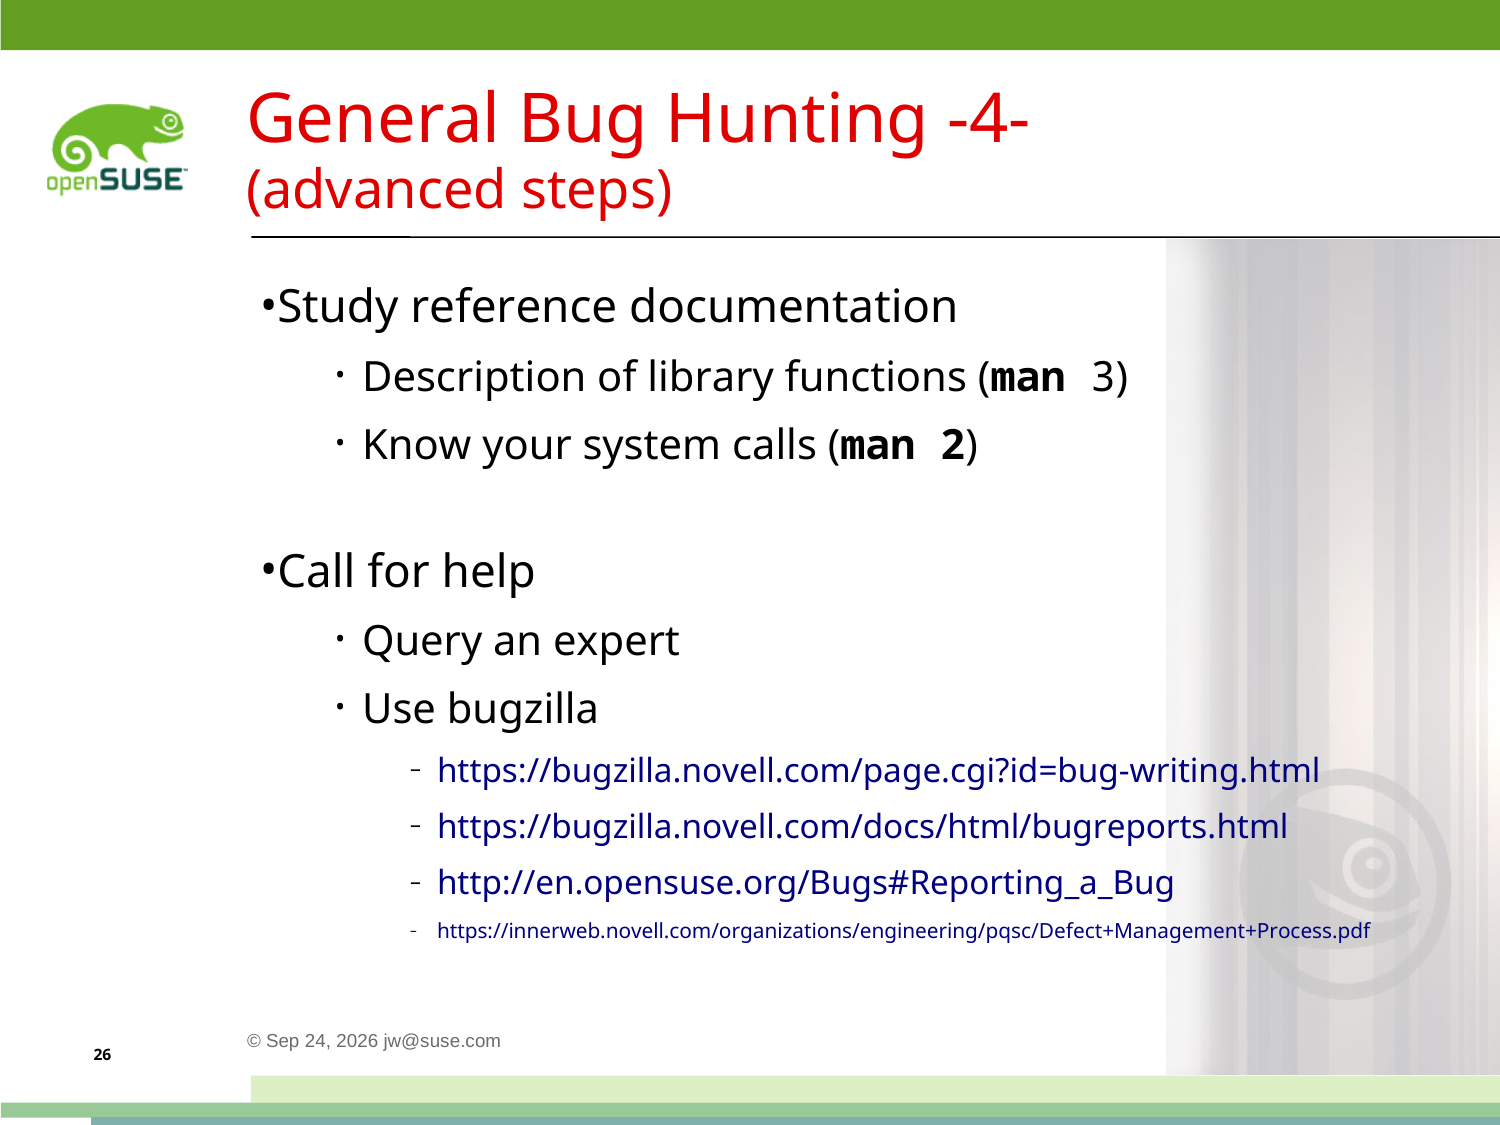

# General Bug Hunting -4- (advanced steps)
Study reference documentation
Description of library functions (man 3)
Know your system calls (man 2)
Call for help
Query an expert
Use bugzilla
https://bugzilla.novell.com/page.cgi?id=bug-writing.html
https://bugzilla.novell.com/docs/html/bugreports.html
http://en.opensuse.org/Bugs#Reporting_a_Bug
https://innerweb.novell.com/organizations/engineering/pqsc/Defect+Management+Process.pdf